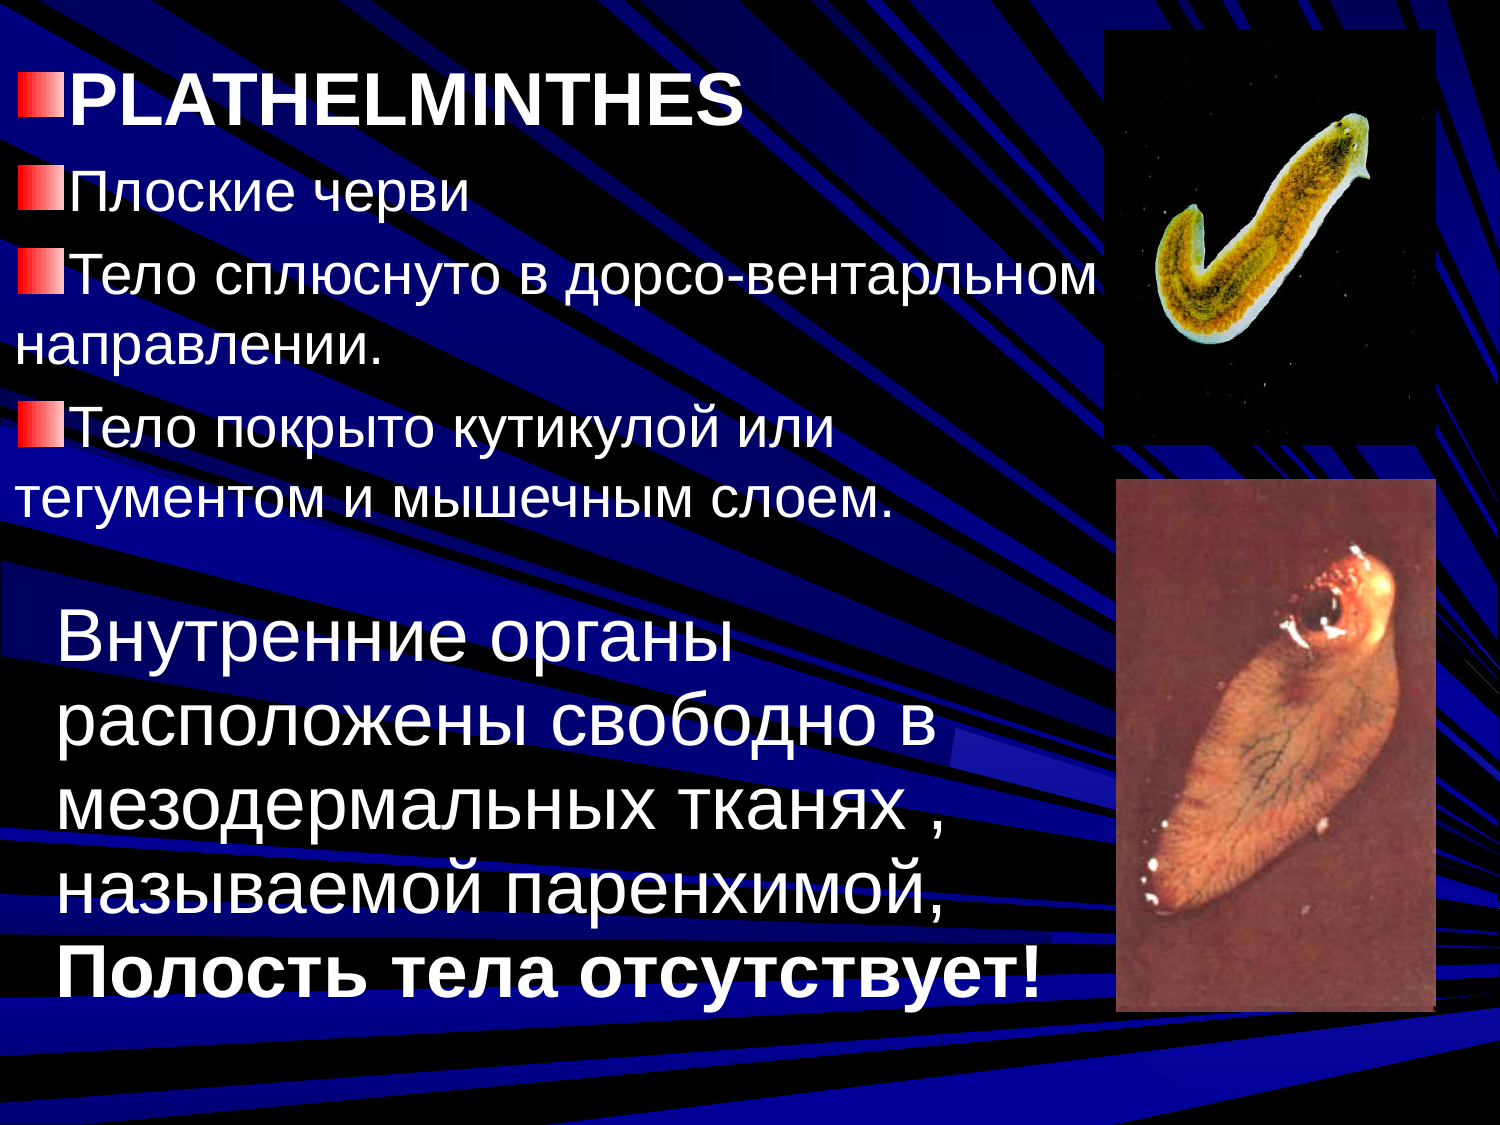

# PLATHELMINTHES
Плоские черви
Тело сплюснуто в дорсо-вентарльном направлении.
Тело покрыто кутикулой или тегументом и мышечным слоем.
Внутренние органы расположены свободно в мезодермальных тканях , называемой паренхимой,
Полость тела отсутствует!